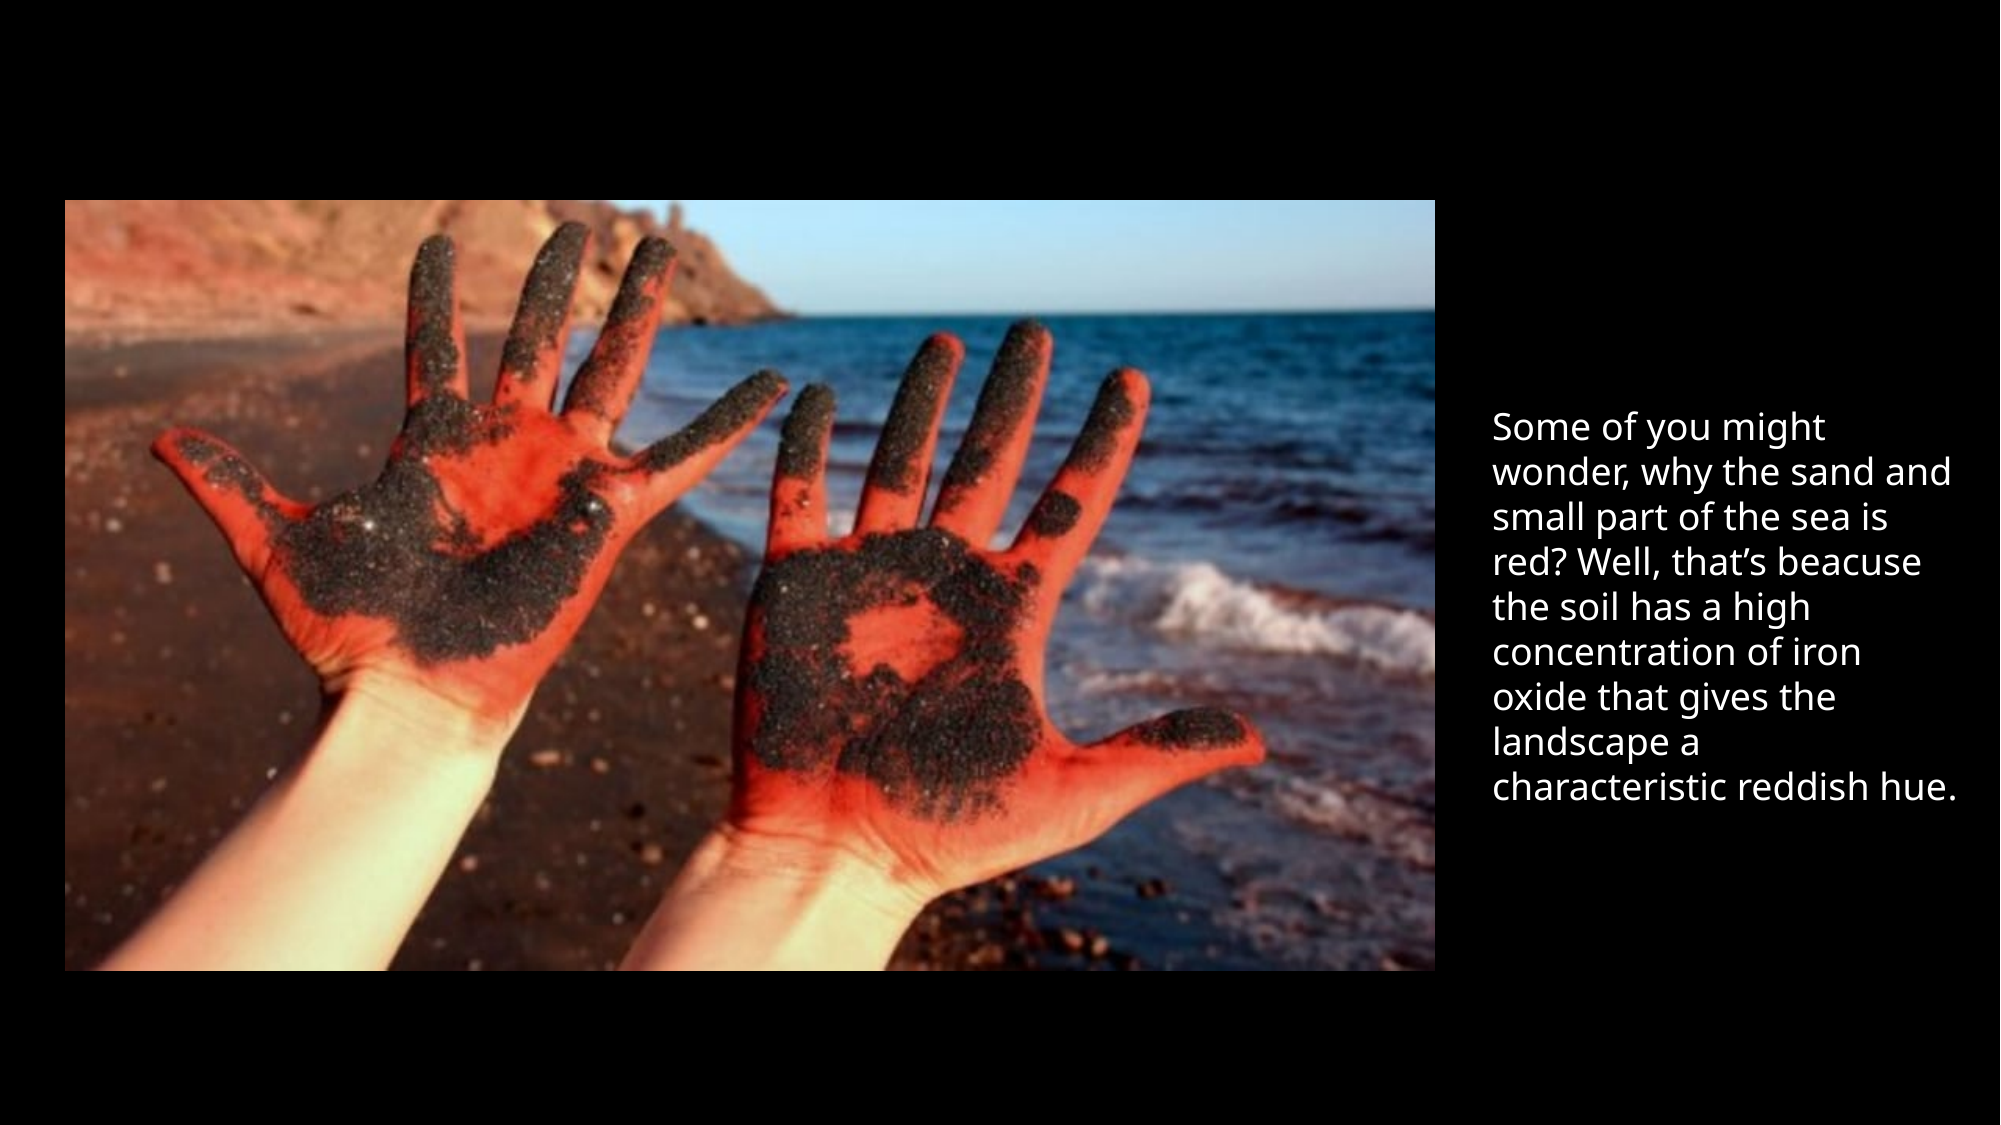

Some of you might wonder, why the sand and small part of the sea is red? Well, that’s beacuse the soil has a high concentration of iron oxide that gives the landscape a characteristic reddish hue.